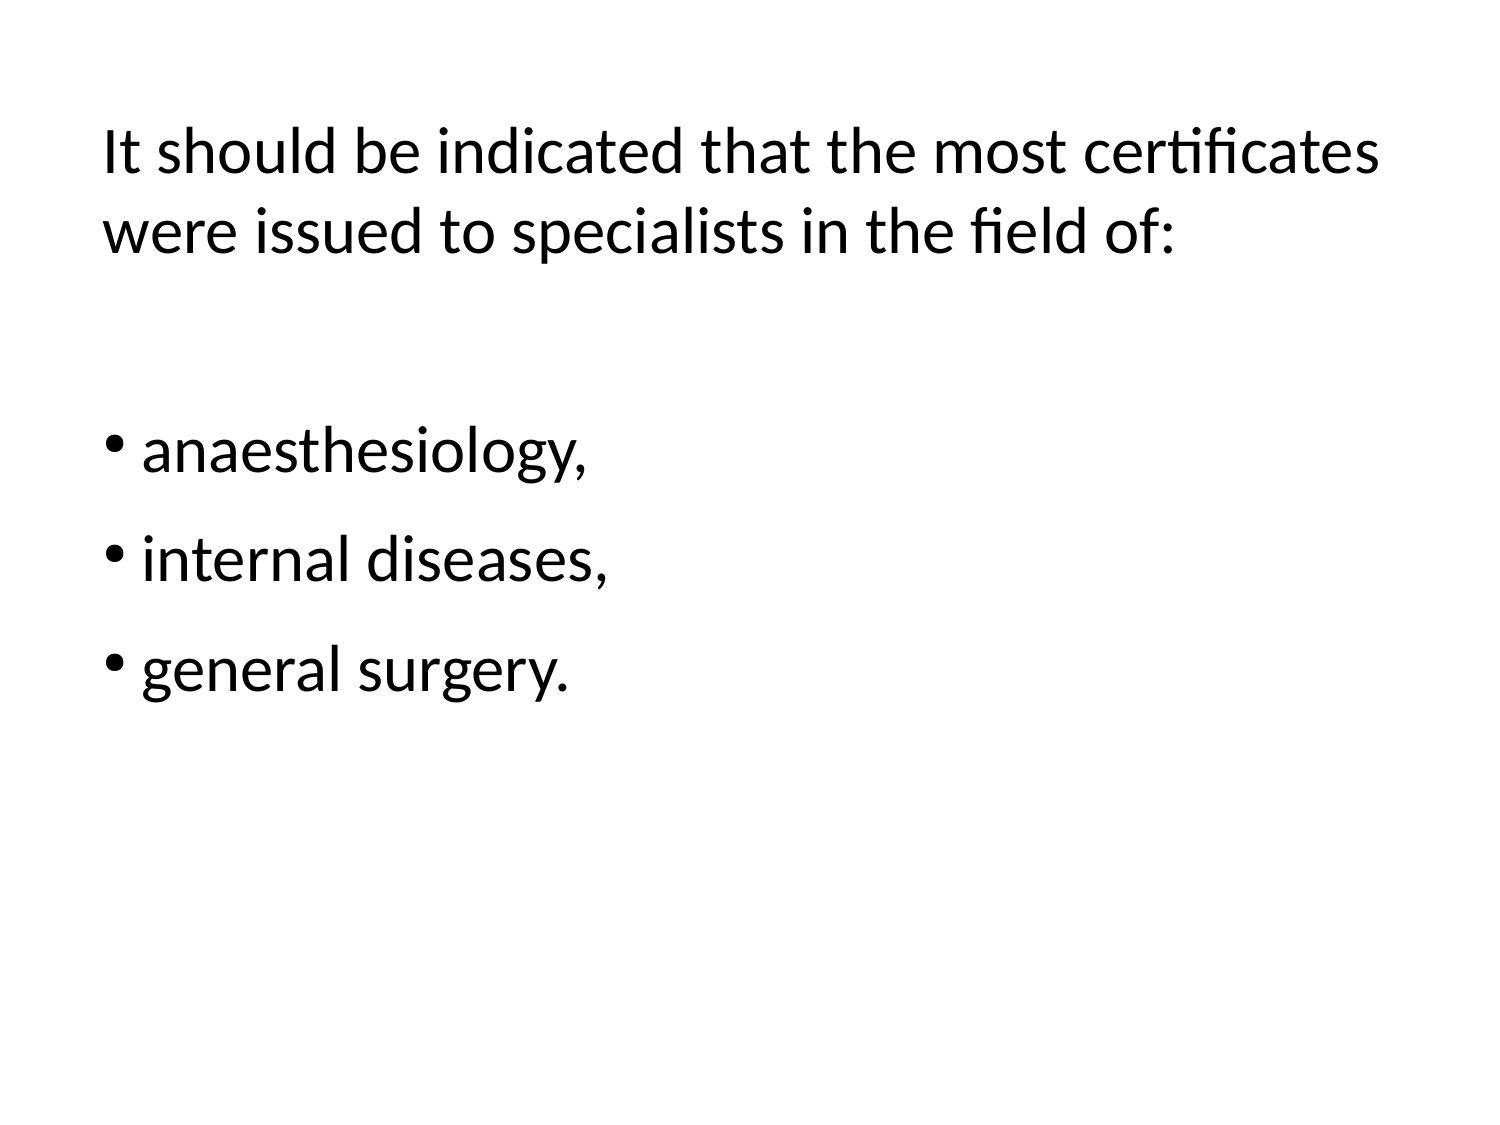

# It should be indicated that the most certificates were issued to specialists in the field of:
 anaesthesiology,
 internal diseases,
 general surgery.